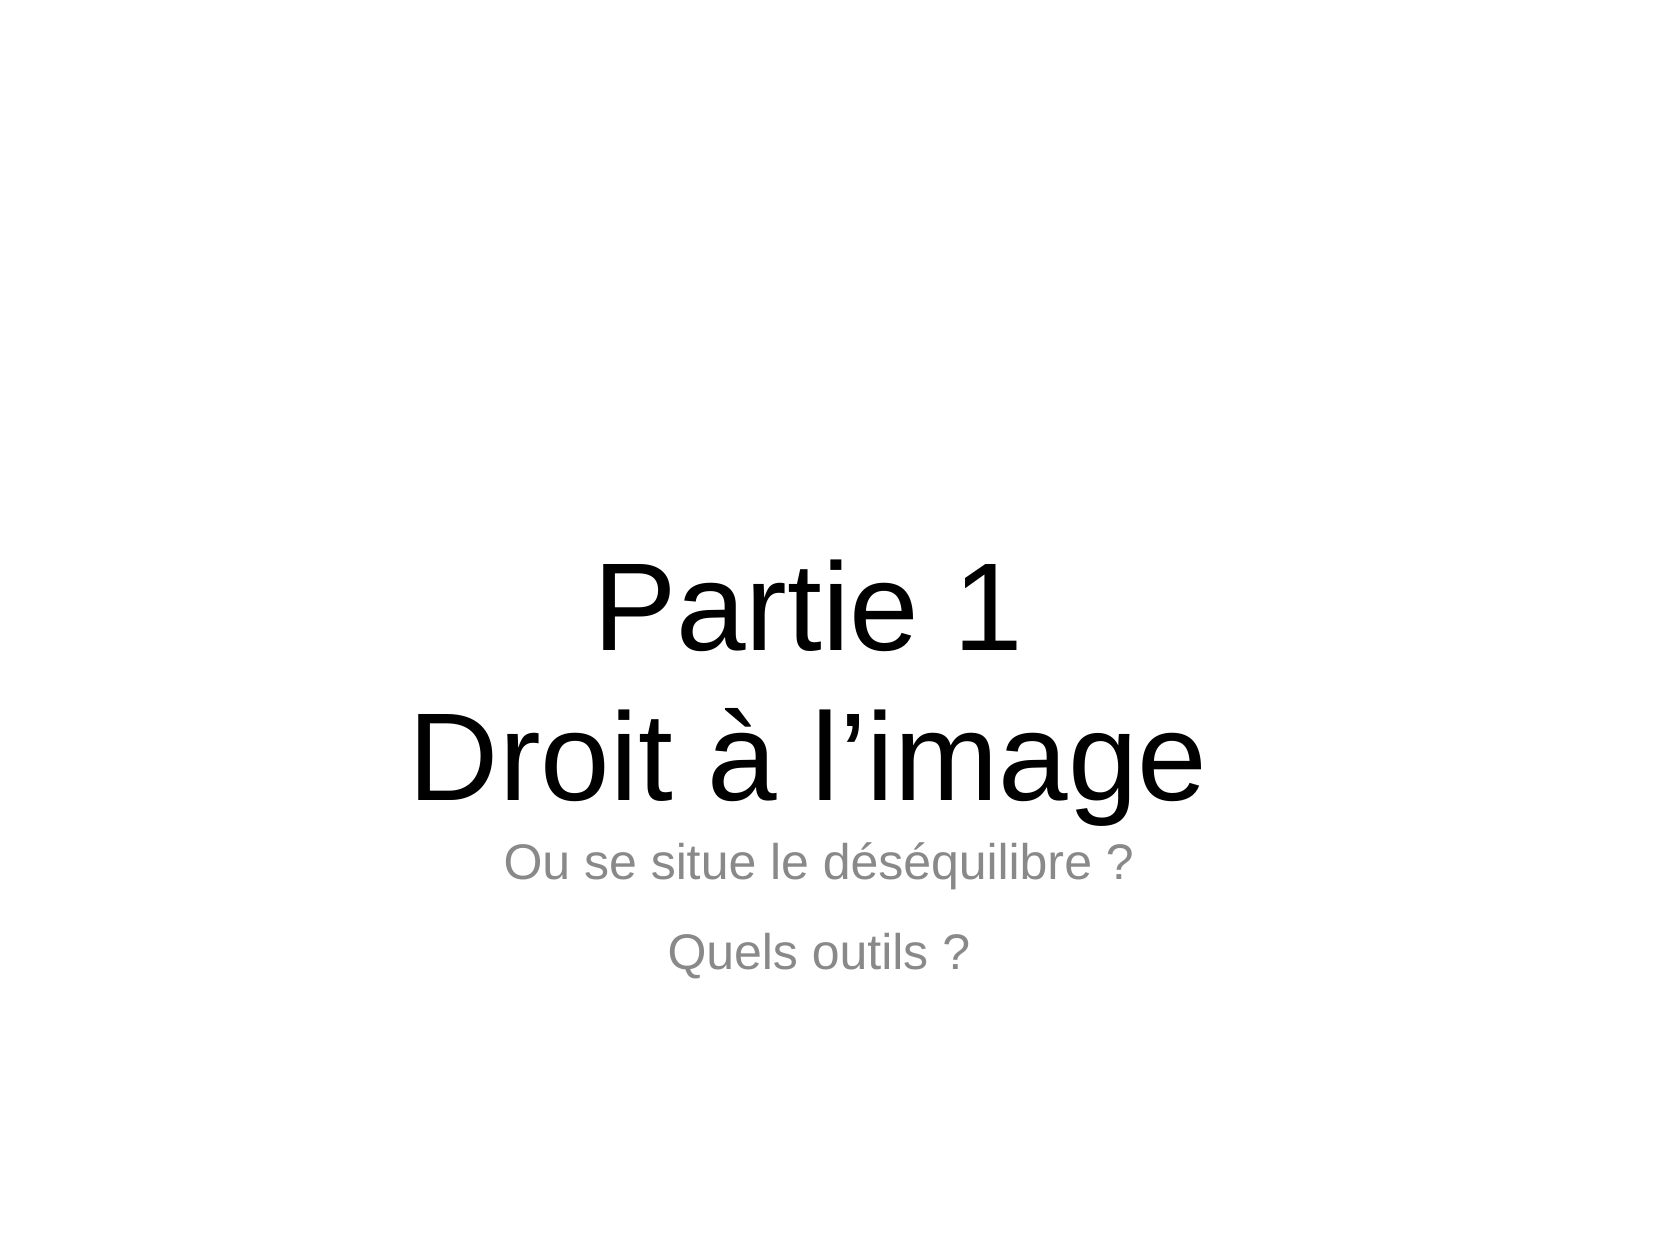

# Partie 1 Droit à l’image
Ou se situe le déséquilibre ?
Quels outils ?